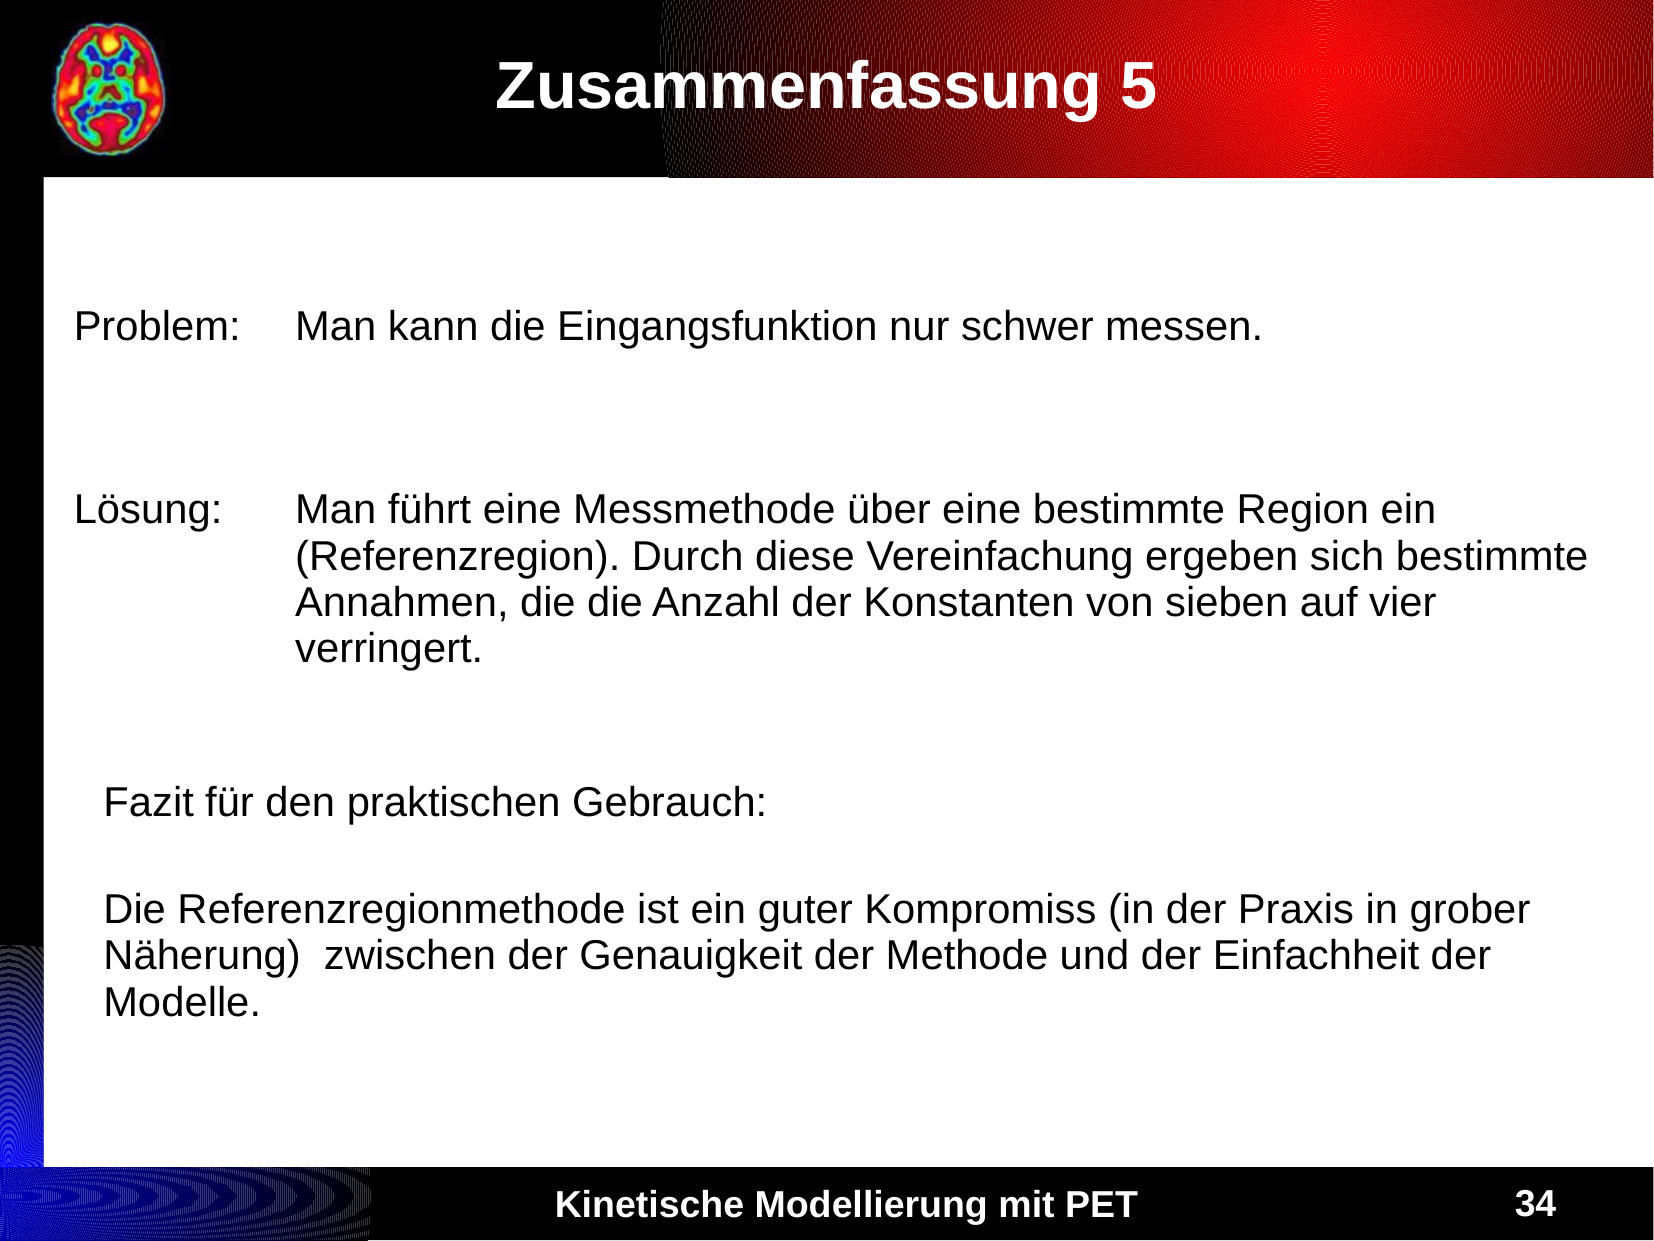

# Zusammenfassung 5
Problem: 	Man kann die Eingangsfunktion nur schwer messen.
Lösung: 	Man führt eine Messmethode über eine bestimmte Region ein 					(Referenzregion). Durch diese Vereinfachung ergeben sich bestimmte 			Annahmen, die die Anzahl der Konstanten von sieben auf vier 					verringert.
Fazit für den praktischen Gebrauch:
Die Referenzregionmethode ist ein guter Kompromiss (in der Praxis in grober Näherung) zwischen der Genauigkeit der Methode und der Einfachheit der Modelle.
Kinetische Modellierung mit PET